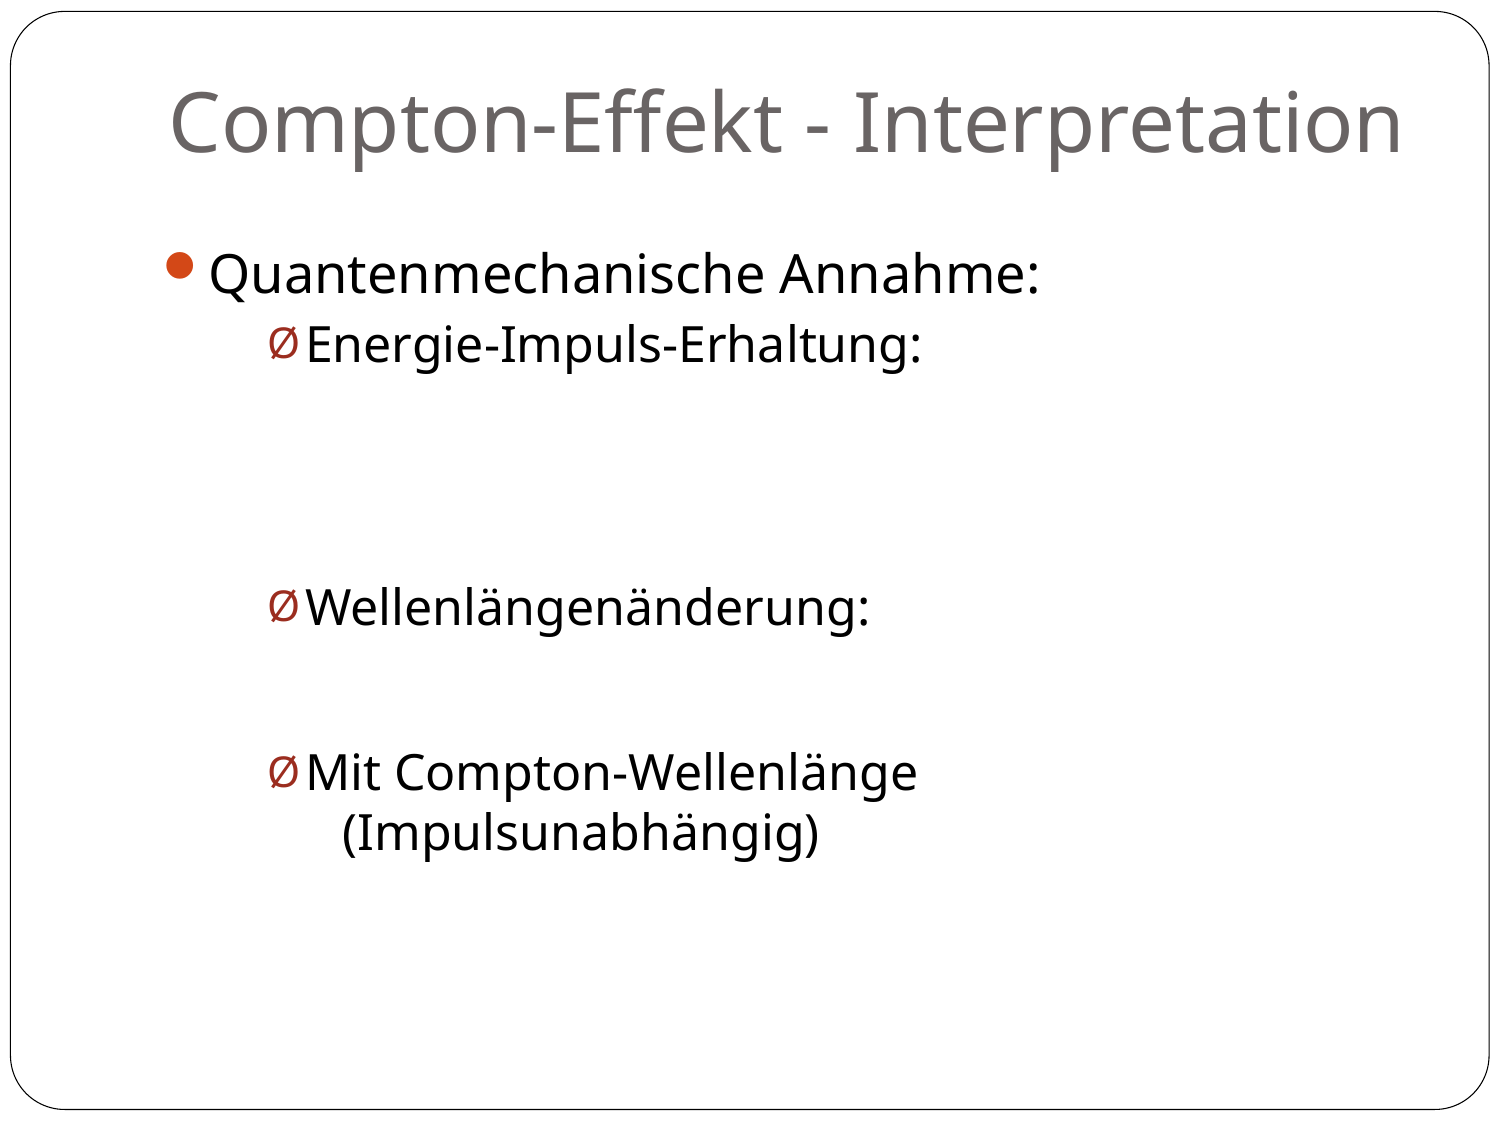

# Compton-Effekt - Interpretation
Quantenmechanische Annahme:
Energie-Impuls-Erhaltung:
Wellenlängenänderung:
Mit Compton-Wellenlänge (Impulsunabhängig)